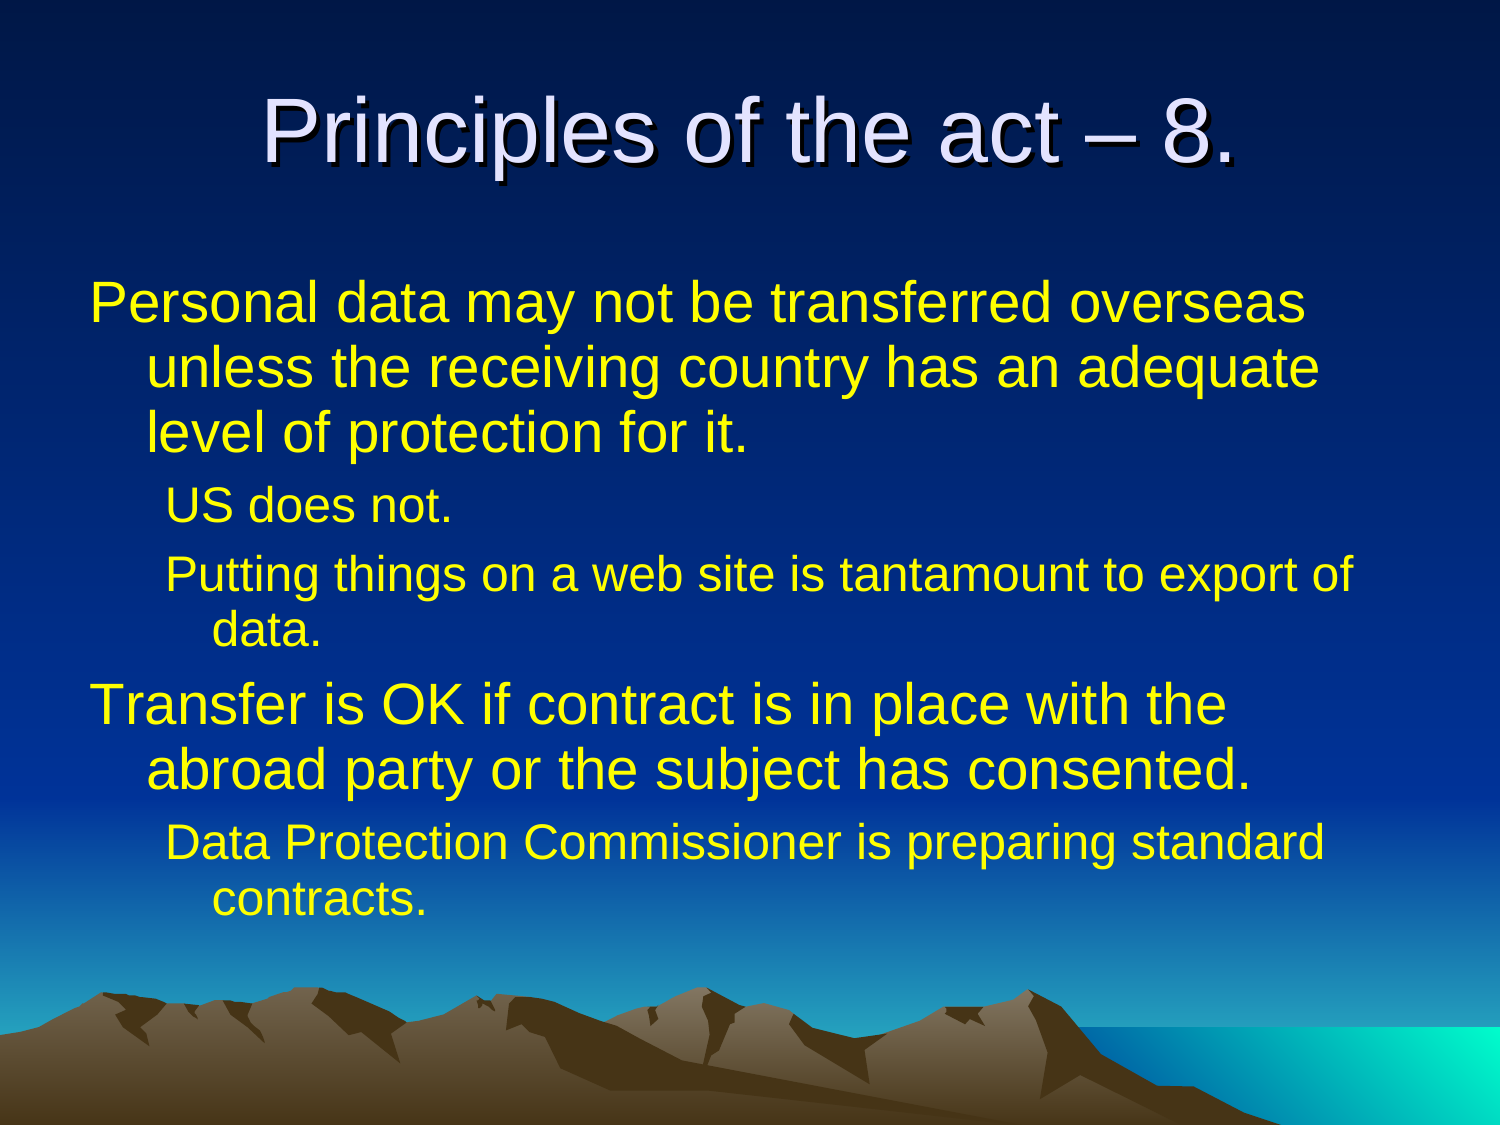

# Principles of the act – 8.
Personal data may not be transferred overseas unless the receiving country has an adequate level of protection for it.
US does not.
Putting things on a web site is tantamount to export of data.
Transfer is OK if contract is in place with the abroad party or the subject has consented.
Data Protection Commissioner is preparing standard contracts.